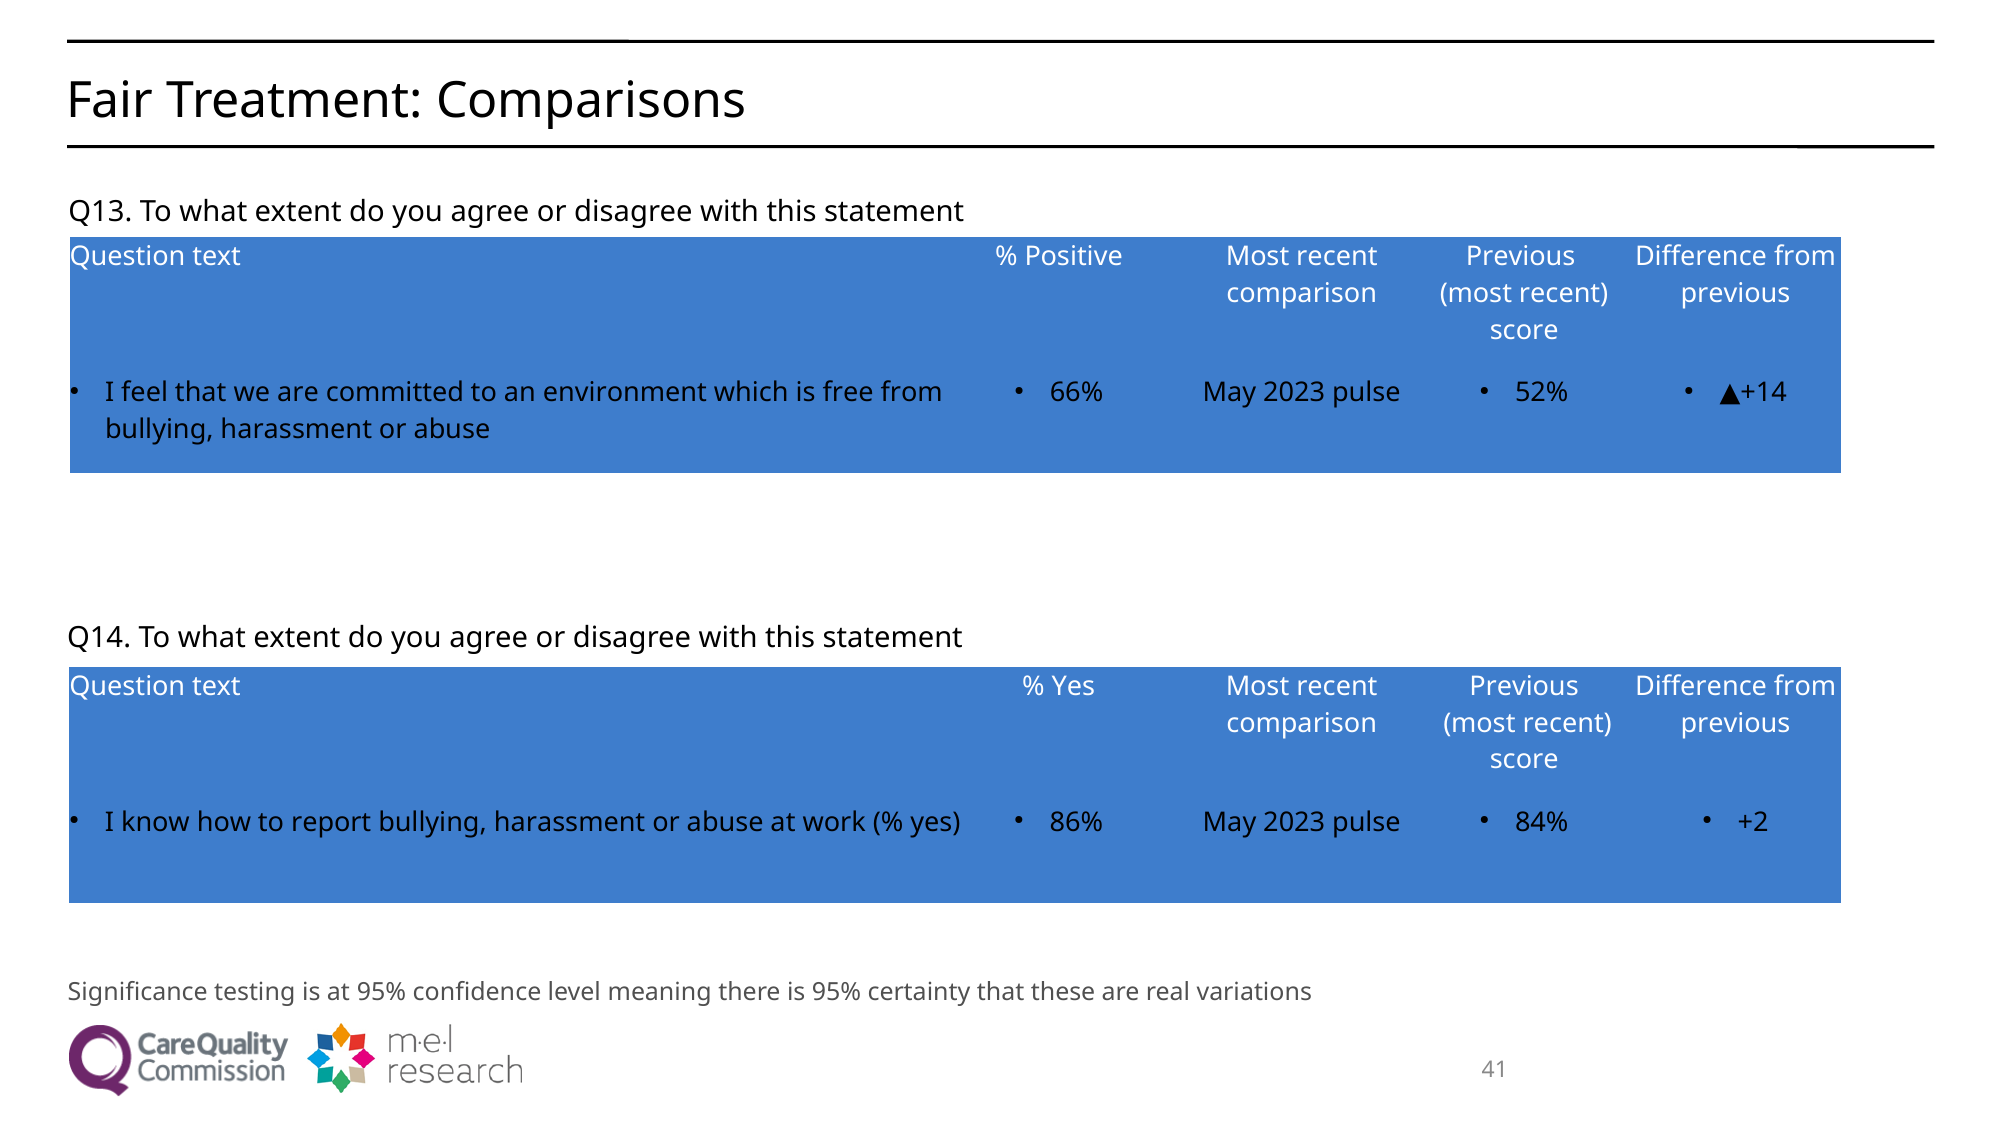

# Fair Treatment: Comparisons
Q13. To what extent do you agree or disagree with this statement
| Question text | % Positive | | Most recent comparison | Previous (most recent) score | Difference from previous |
| --- | --- | --- | --- | --- | --- |
| I feel that we are committed to an environment which is free from bullying, harassment or abuse | 66% | | May 2023 pulse | 52% | ▲+14 |
Q14. To what extent do you agree or disagree with this statement
| Question text | % Yes | | Most recent comparison | Previous (most recent) score | Difference from previous |
| --- | --- | --- | --- | --- | --- |
| I know how to report bullying, harassment or abuse at work (% yes) | 86% | | May 2023 pulse | 84% | +2 |
Significance testing is at 95% confidence level meaning there is 95% certainty that these are real variations
35